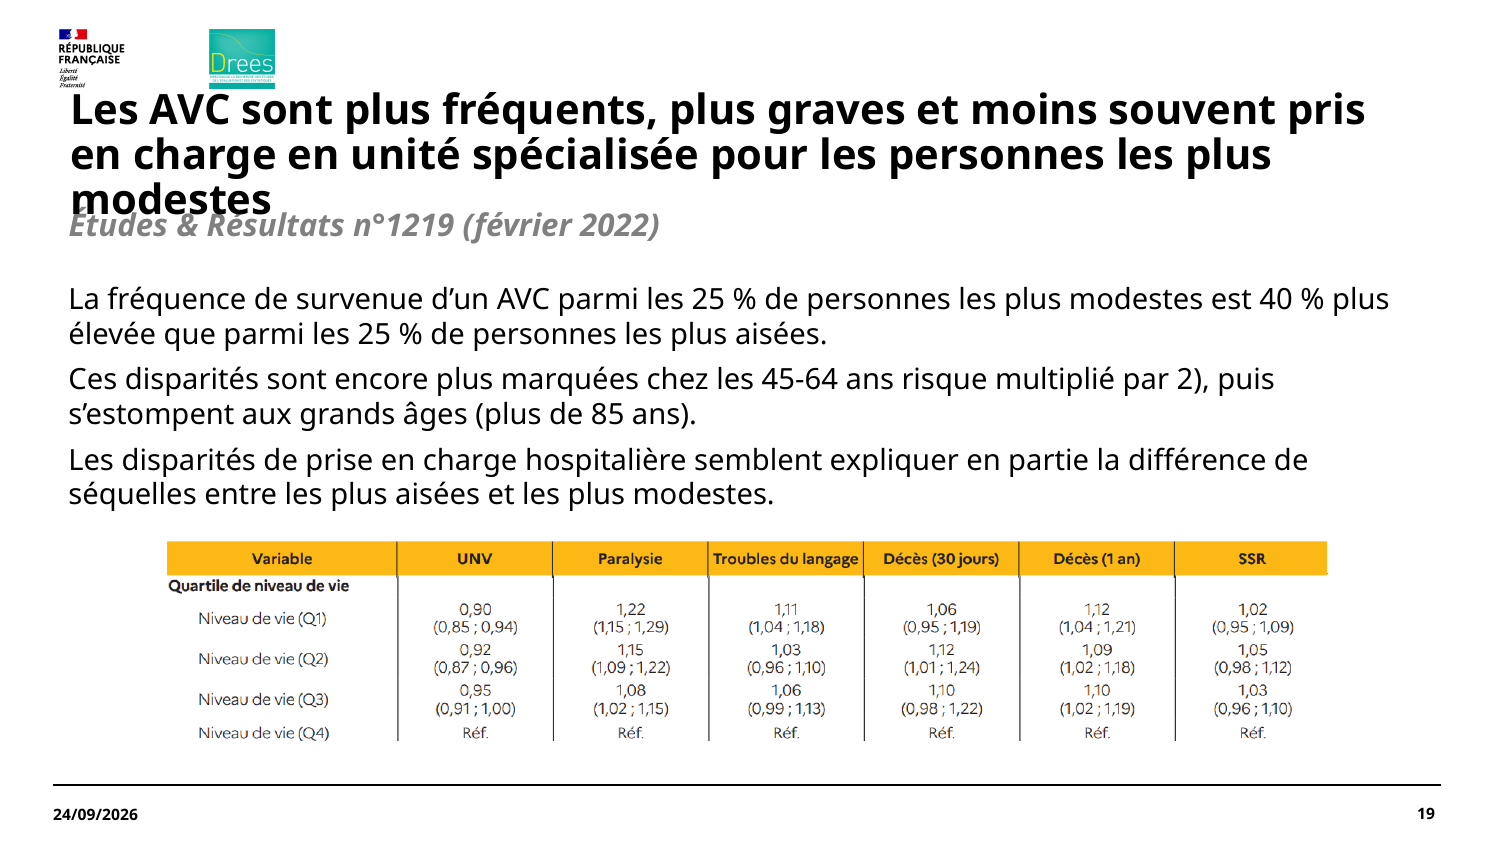

Les AVC sont plus fréquents, plus graves et moins souvent pris en charge en unité spécialisée pour les personnes les plus modestes
# Études & Résultats n°1219 (février 2022)
La fréquence de survenue d’un AVC parmi les 25 % de personnes les plus modestes est 40 % plus élevée que parmi les 25 % de personnes les plus aisées.
Ces disparités sont encore plus marquées chez les 45-64 ans risque multiplié par 2), puis s’estompent aux grands âges (plus de 85 ans).
Les disparités de prise en charge hospitalière semblent expliquer en partie la différence de séquelles entre les plus aisées et les plus modestes.
19